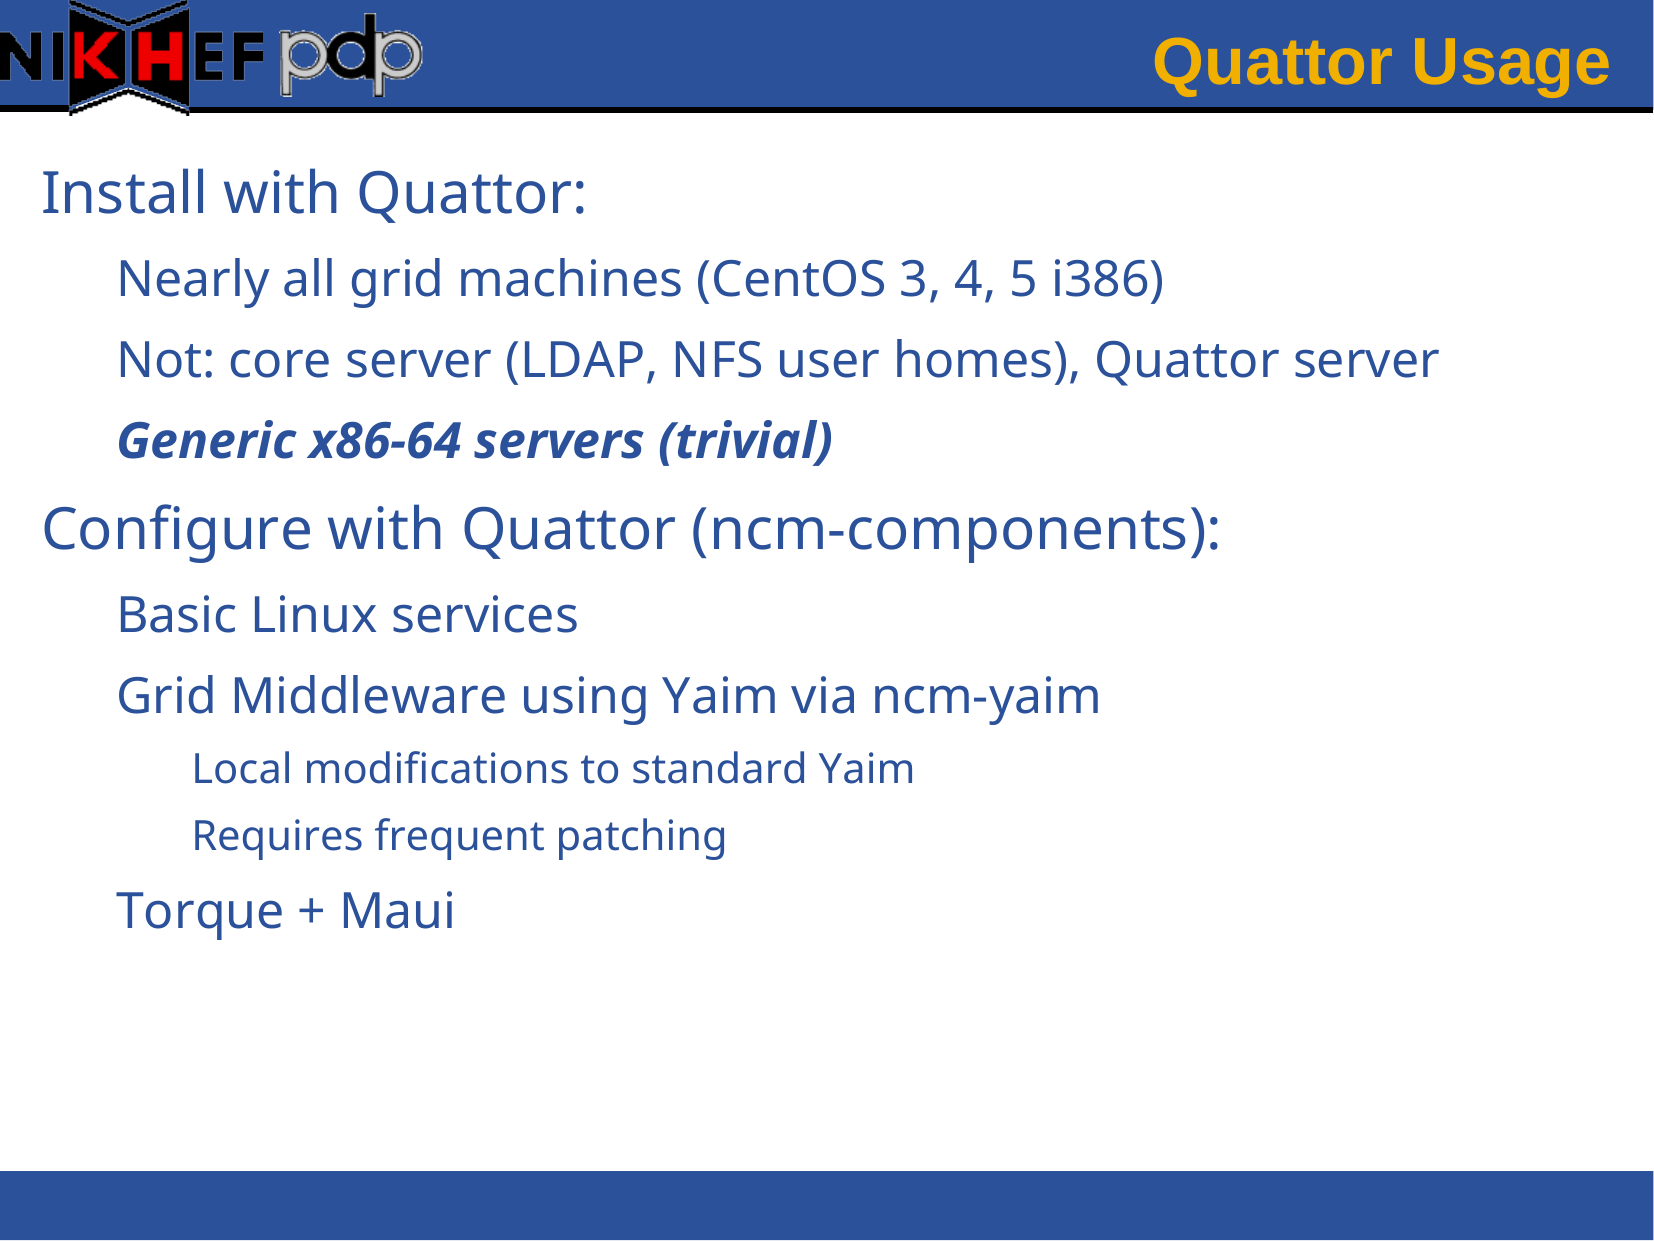

# Quattor Usage
Install with Quattor:
Nearly all grid machines (CentOS 3, 4, 5 i386)
Not: core server (LDAP, NFS user homes), Quattor server
Generic x86-64 servers (trivial)
Configure with Quattor (ncm-components):
Basic Linux services
Grid Middleware using Yaim via ncm-yaim
Local modifications to standard Yaim
Requires frequent patching
Torque + Maui